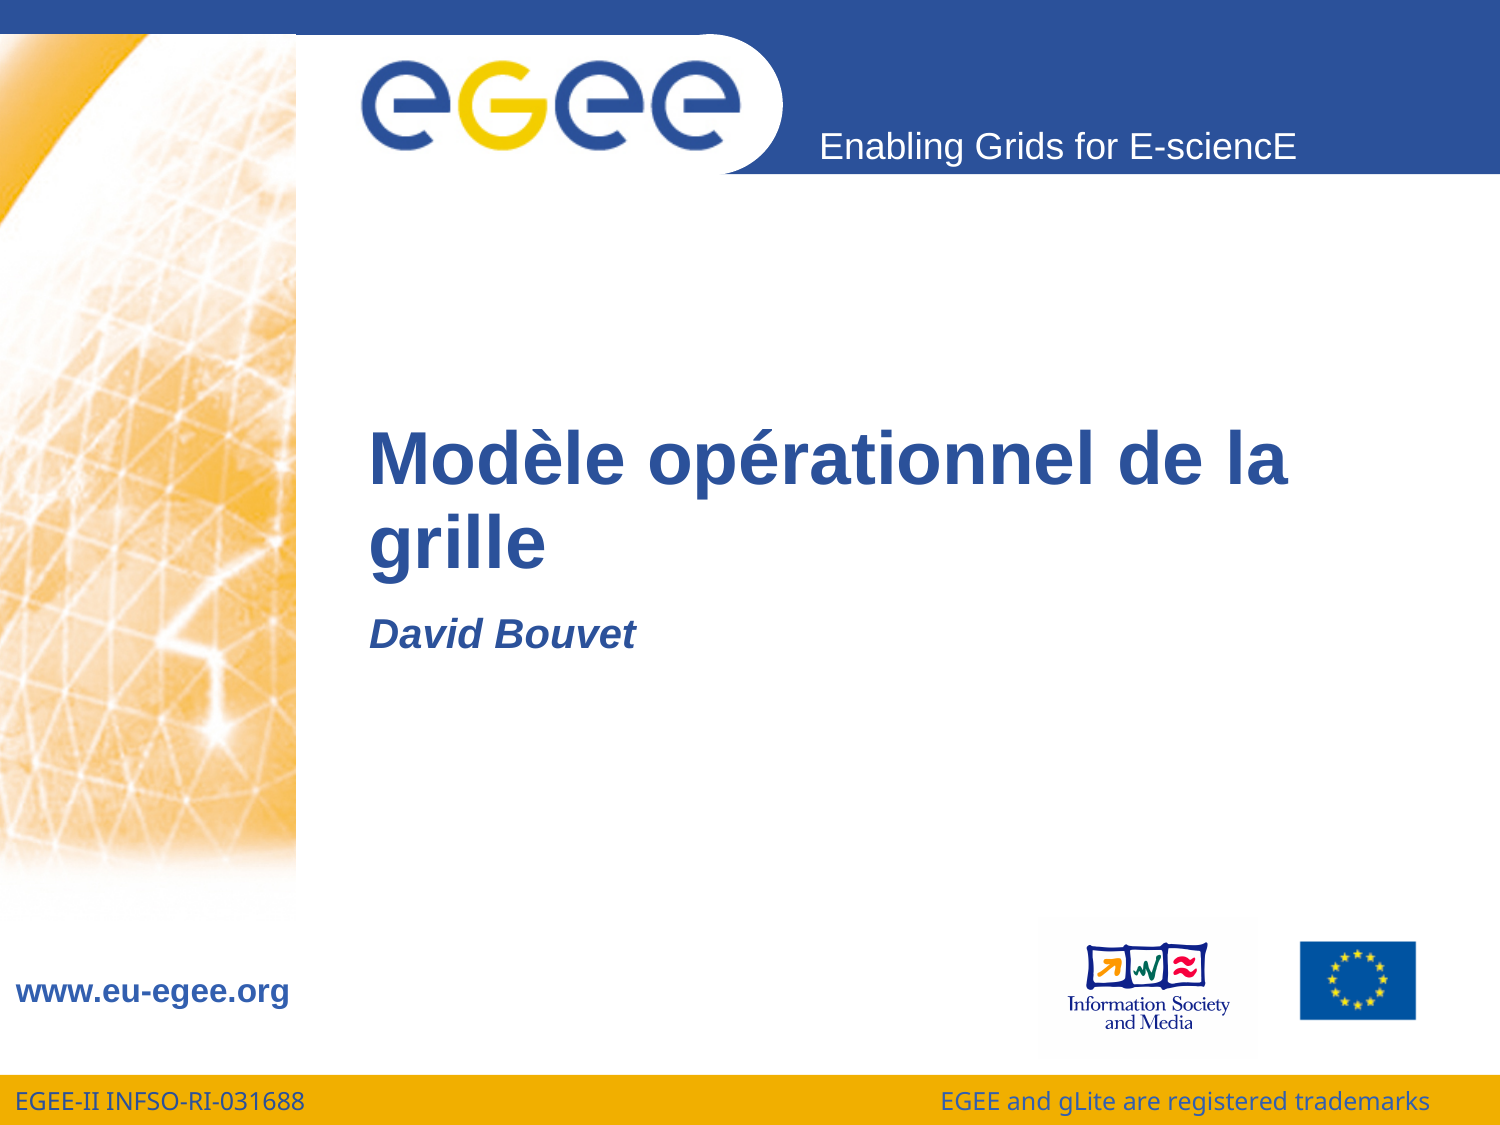

# Modèle opérationnel de la grille
David Bouvet